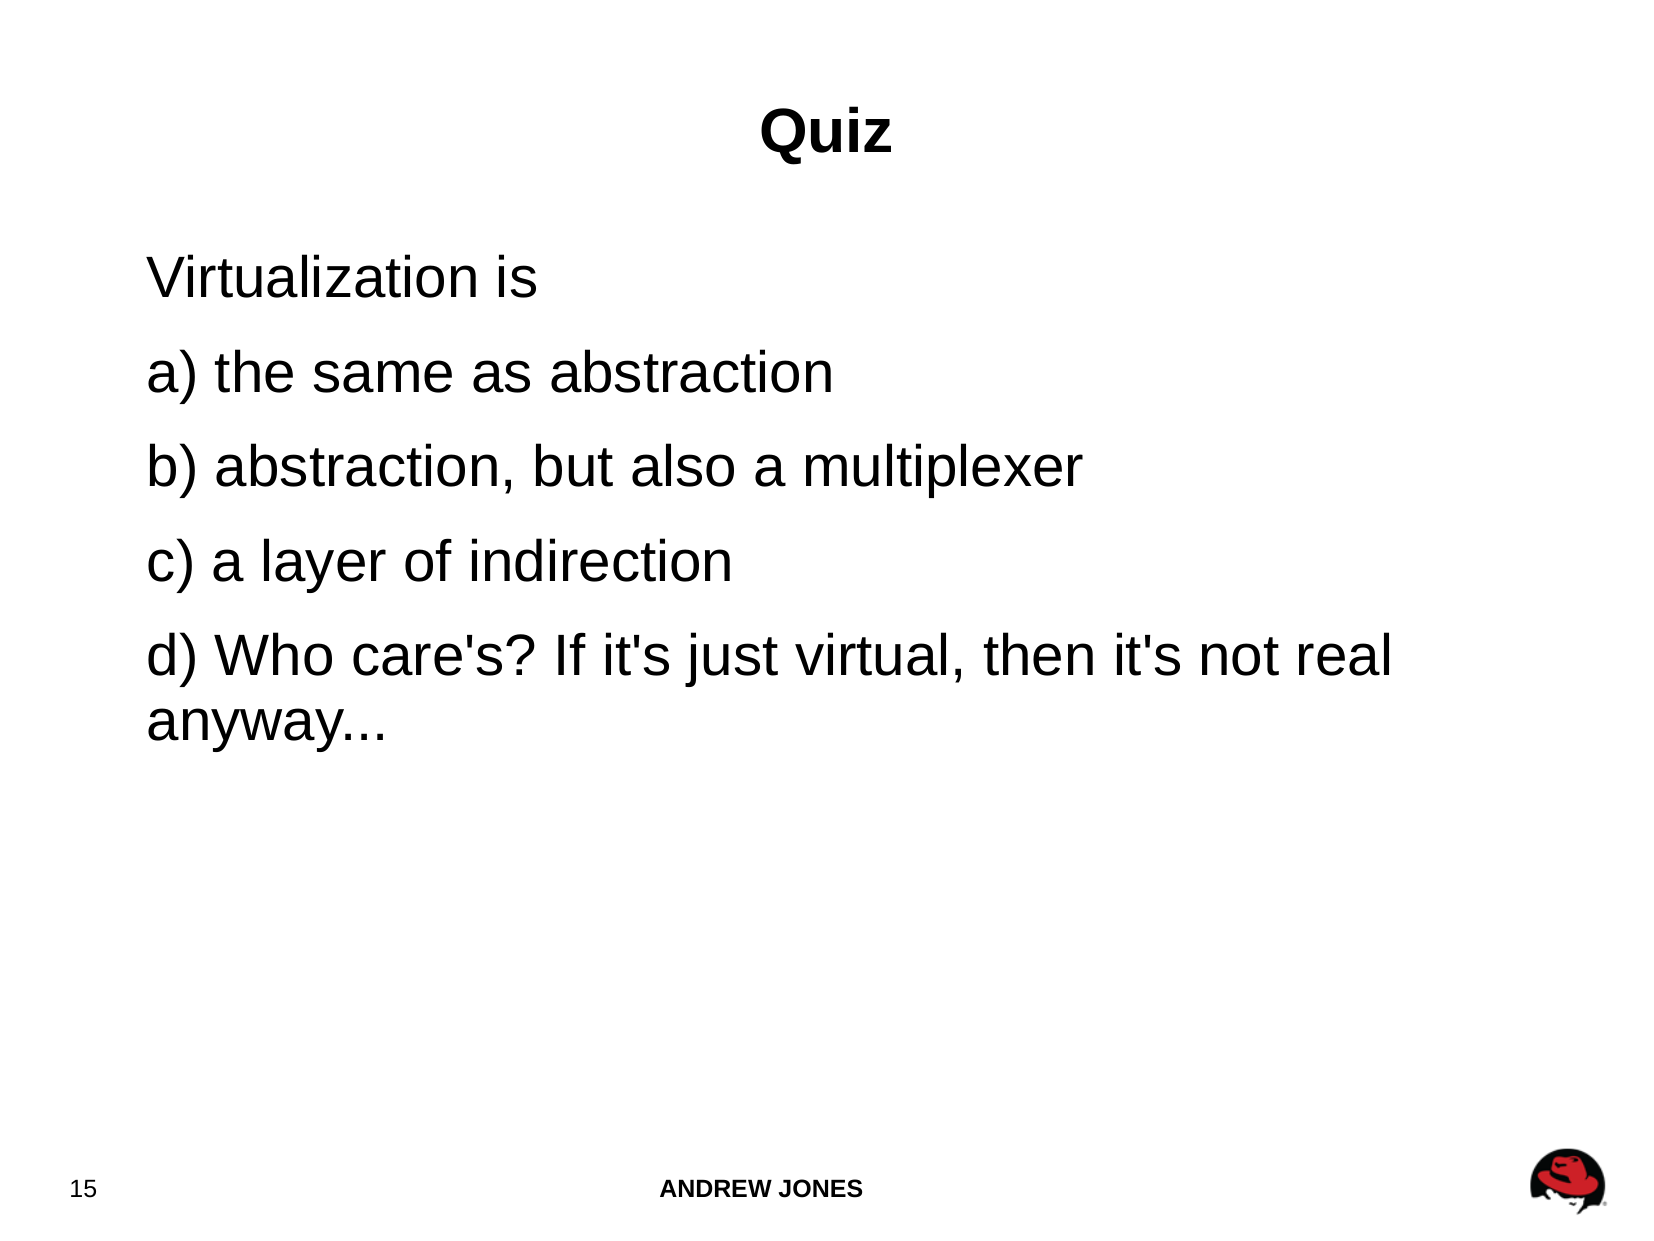

# Quiz
Virtualization is
a) the same as abstraction
b) abstraction, but also a multiplexer
c) a layer of indirection
d) Who care's? If it's just virtual, then it's not real anyway...